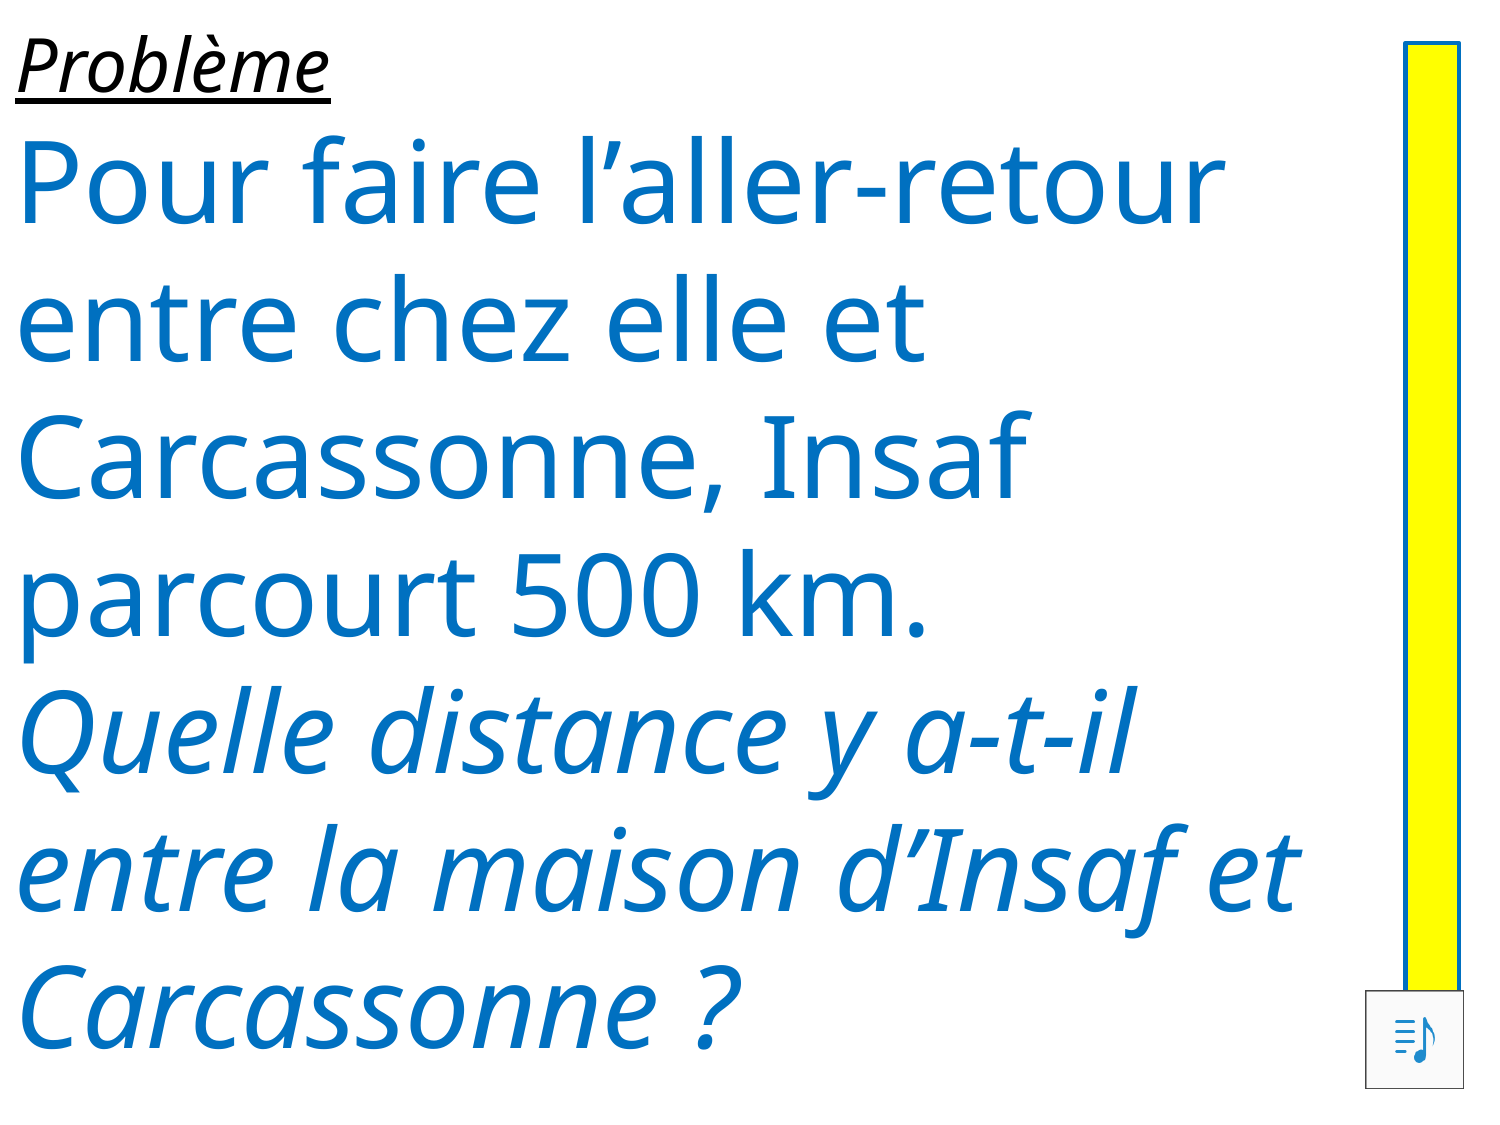

# Problème
Pour faire l’aller-retour entre chez elle et Carcassonne, Insaf parcourt 500 km.
Quelle distance y a-t-il entre la maison d’Insaf et Carcassonne ?